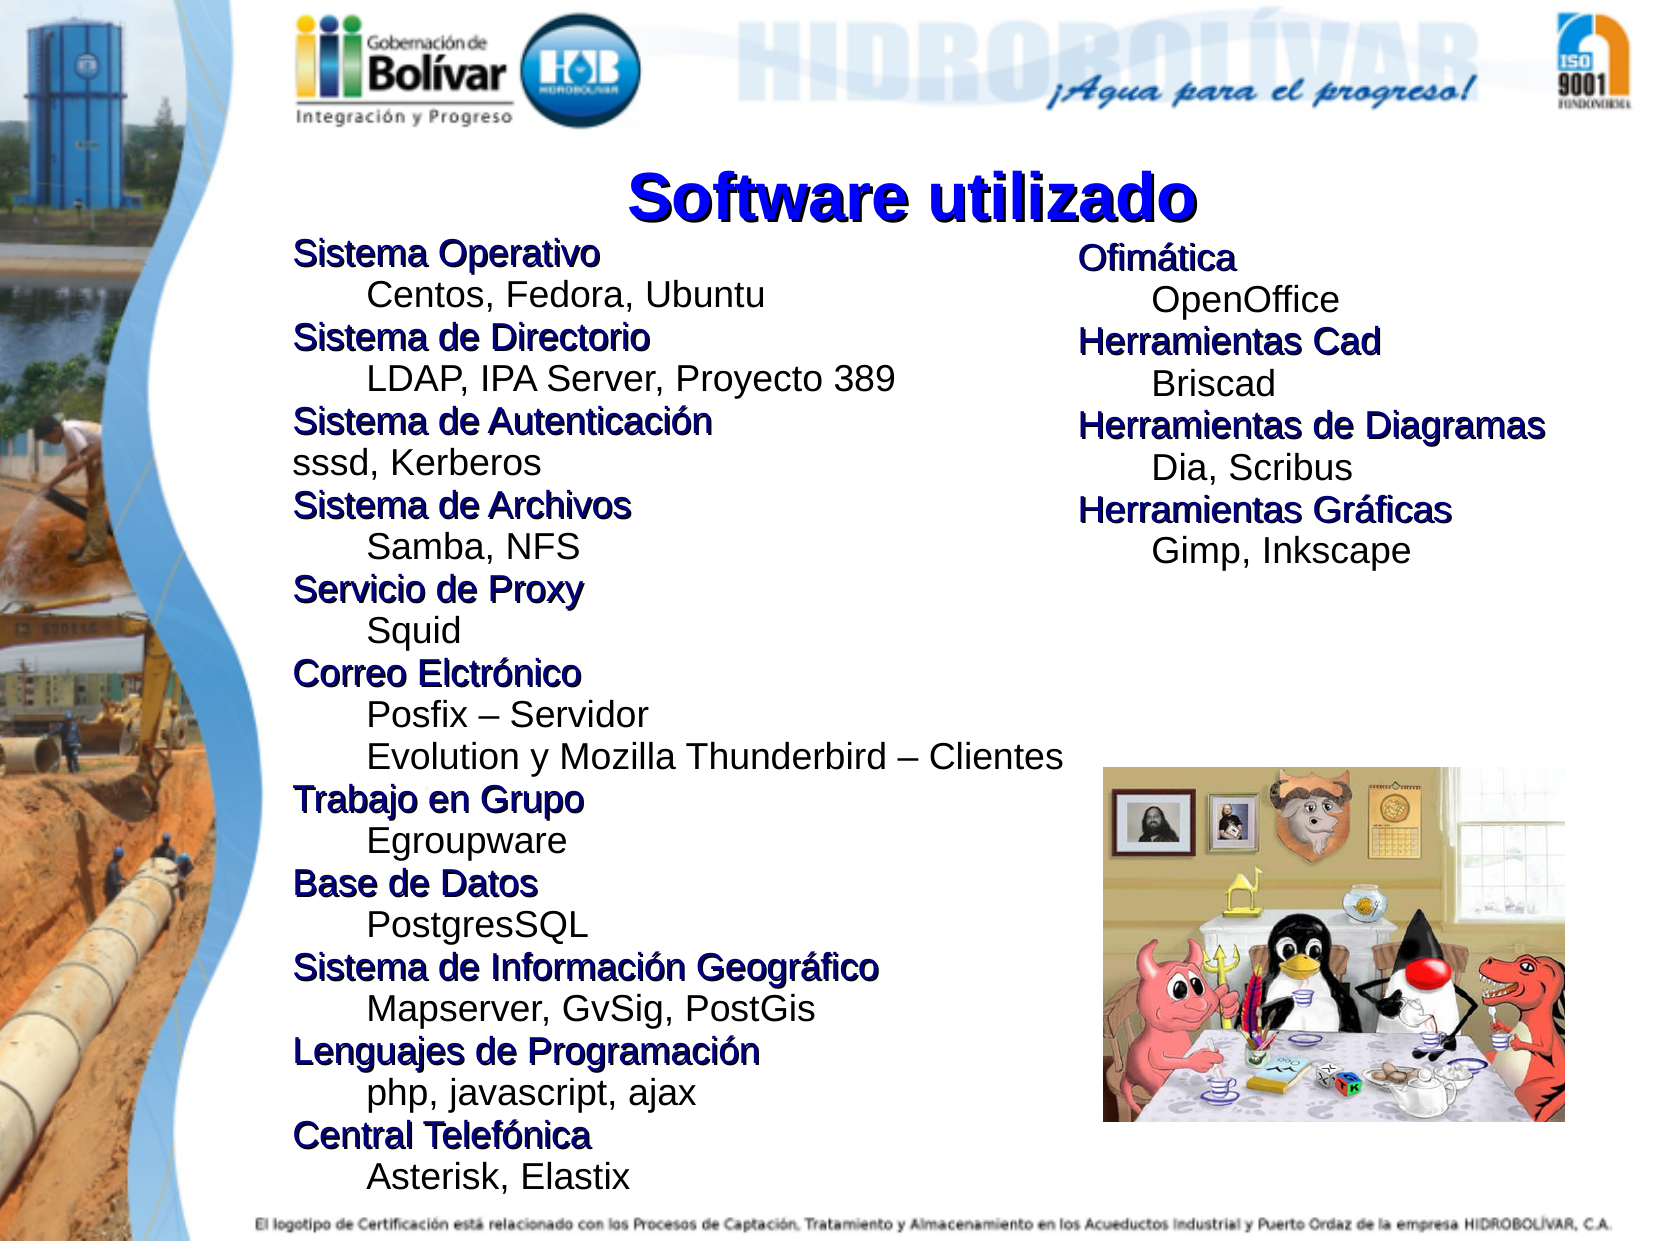

# Software utilizado
Sistema Operativo
	Centos, Fedora, Ubuntu
Sistema de Directorio
	LDAP, IPA Server, Proyecto 389
Sistema de Autenticación
sssd, Kerberos
Sistema de Archivos
	Samba, NFS
Servicio de Proxy
	Squid
Correo Elctrónico
	Posfix – Servidor
	Evolution y Mozilla Thunderbird – Clientes
Trabajo en Grupo
	Egroupware
Base de Datos
	PostgresSQL
Sistema de Información Geográfico
	Mapserver, GvSig, PostGis
Lenguajes de Programación
	php, javascript, ajax
Central Telefónica
	Asterisk, Elastix
Ofimática
	OpenOffice
Herramientas Cad
	Briscad
Herramientas de Diagramas
	Dia, Scribus
Herramientas Gráficas
	Gimp, Inkscape